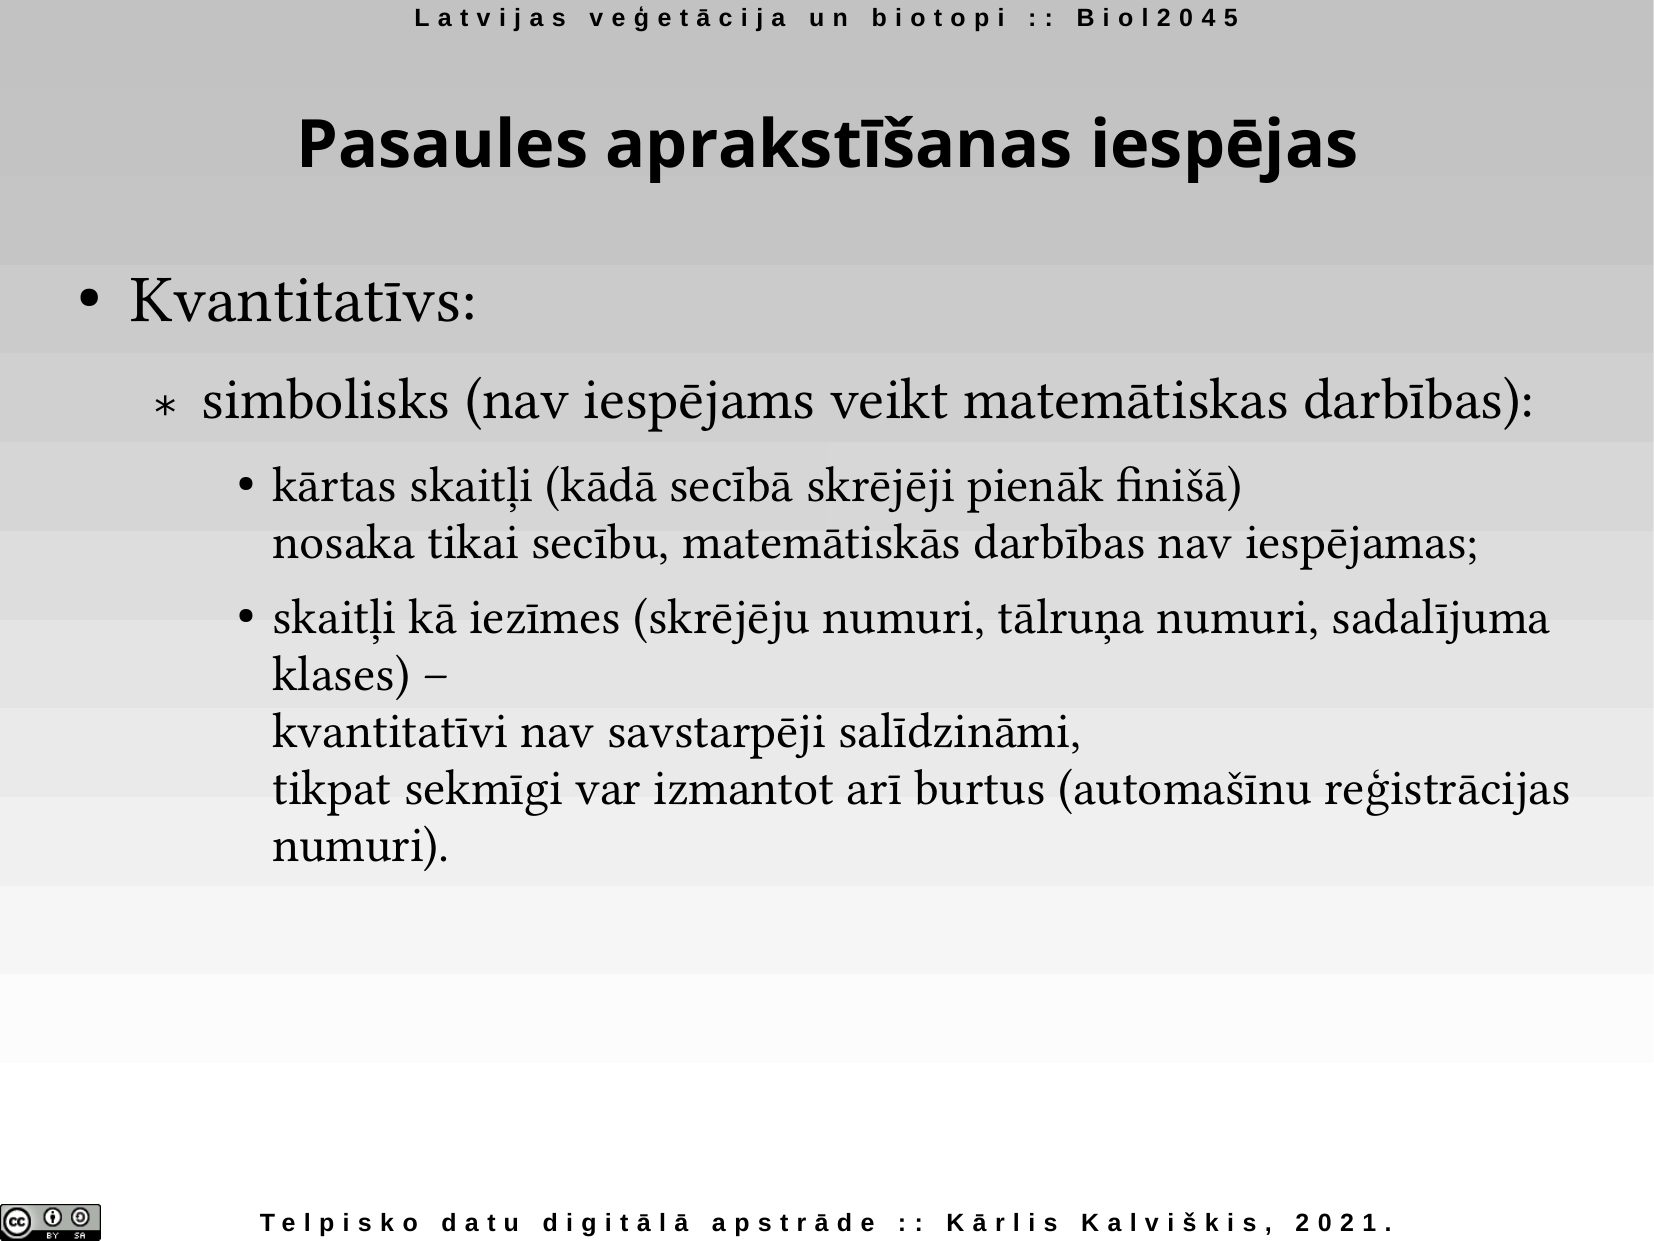

# Pasaules aprakstīšanas iespējas
Kvantitatīvs:
simbolisks (nav iespējams veikt matemātiskas darbības):
kārtas skaitļi (kādā secībā skrējēji pienāk finišā)
nosaka tikai secību, matemātiskās darbības nav iespējamas;
skaitļi kā iezīmes (skrējēju numuri, tālruņa numuri, sadalījuma klases) –
kvantitatīvi nav savstarpēji salīdzināmi,
tikpat sekmīgi var izmantot arī burtus (automašīnu reģistrācijas numuri).